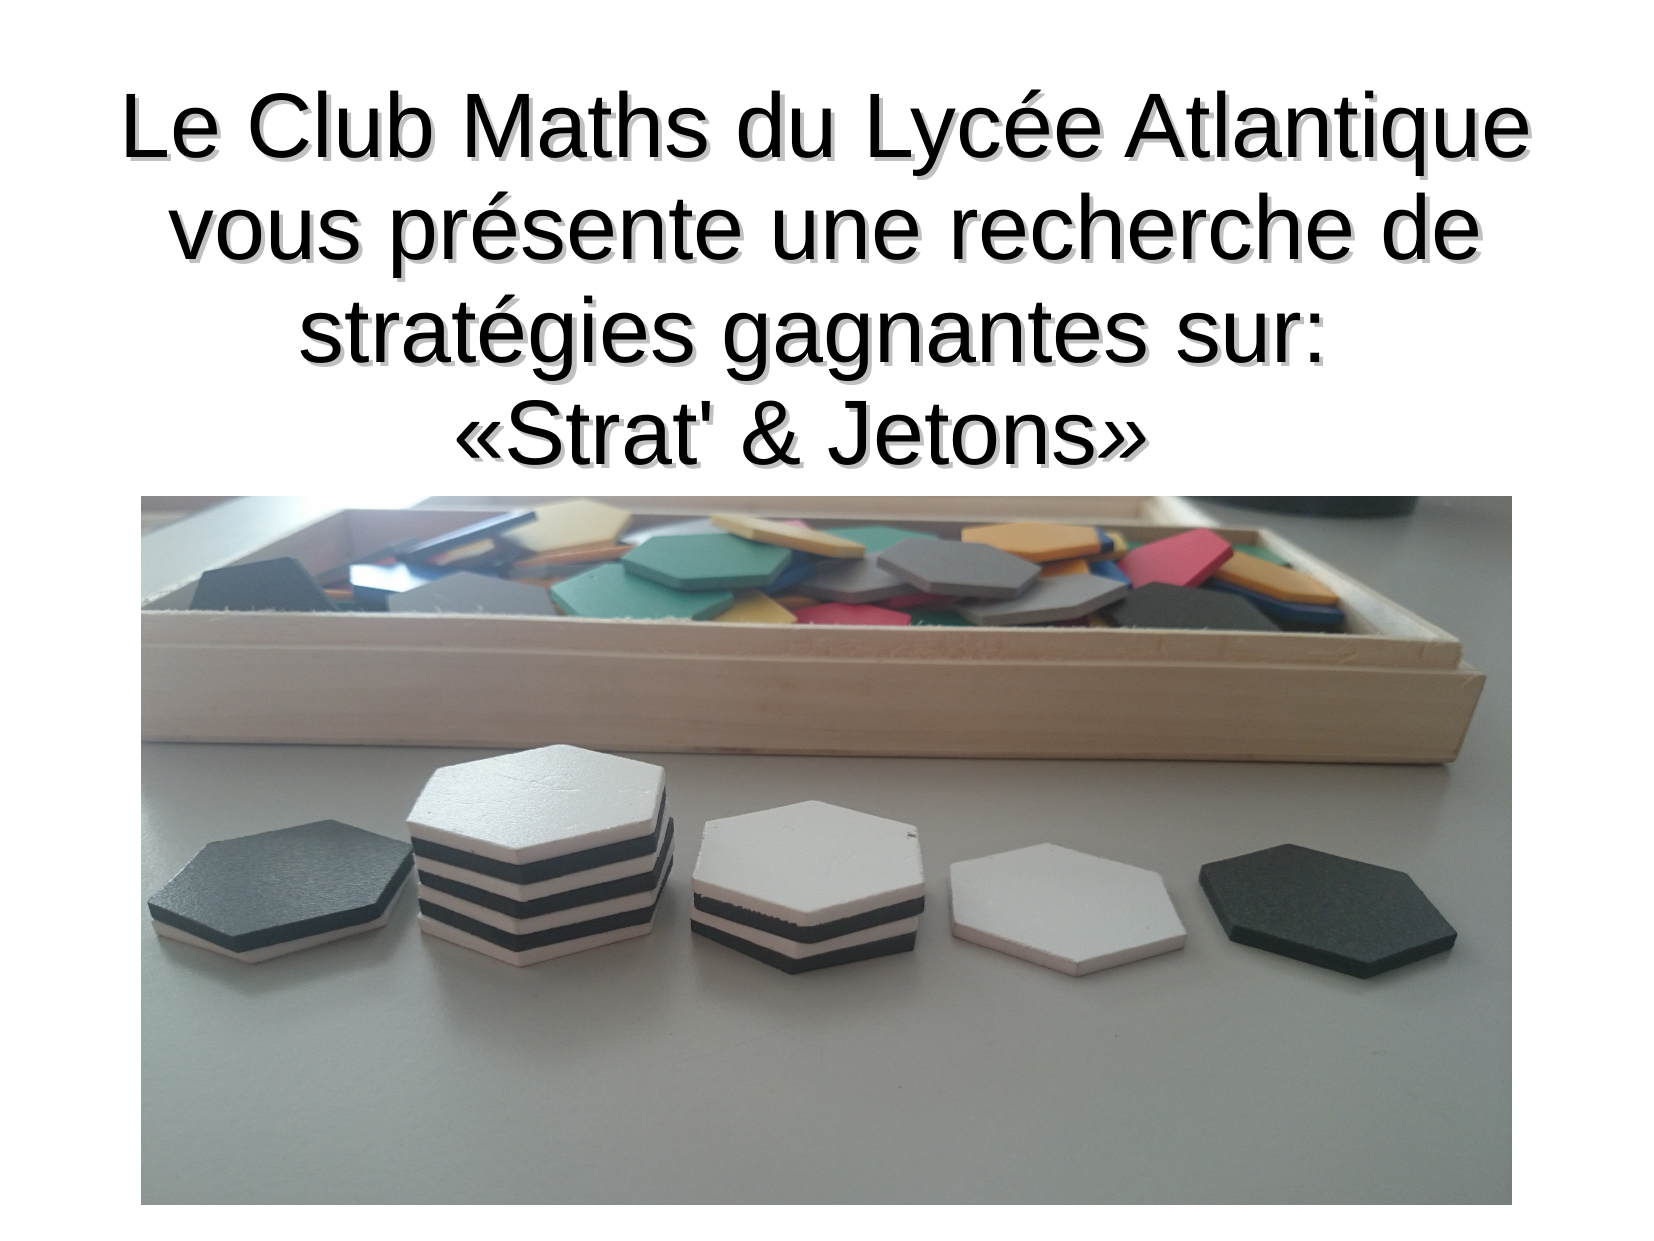

# Le Club Maths du Lycée Atlantique vous présente une recherche de stratégies gagnantes sur: «Strat' & Jetons»